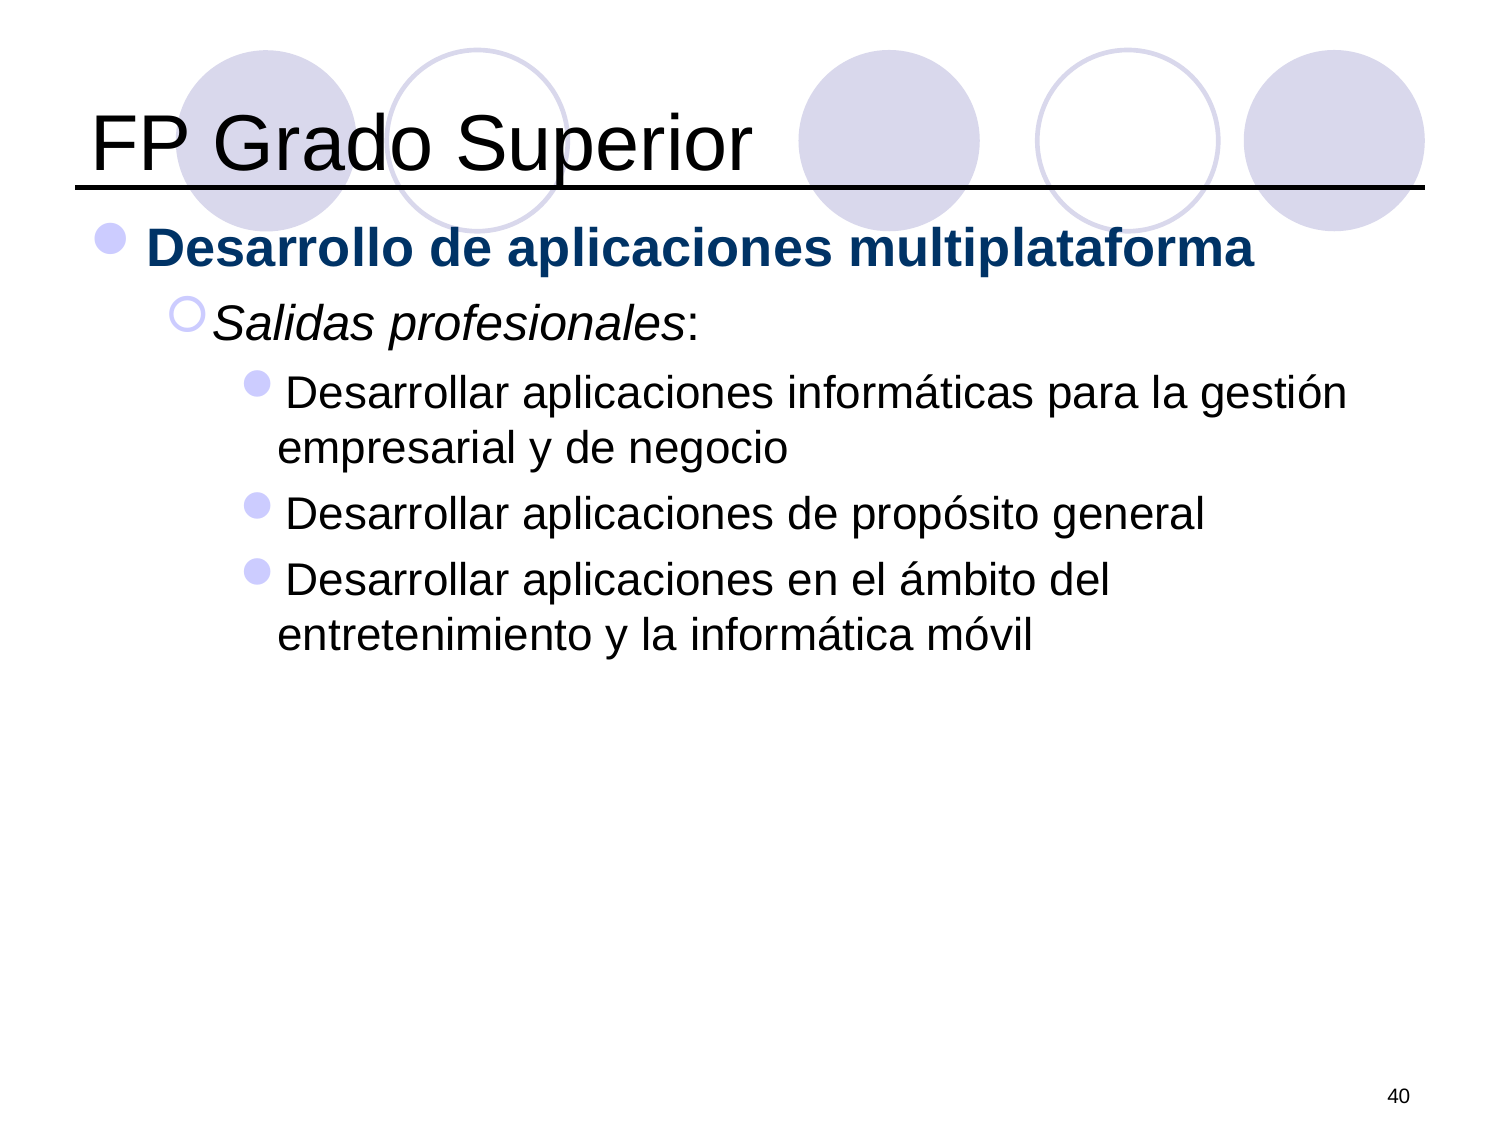

# FP Grado Superior
Desarrollo de aplicaciones multiplataforma
Salidas profesionales:
Desarrollar aplicaciones informáticas para la gestión empresarial y de negocio
Desarrollar aplicaciones de propósito general
Desarrollar aplicaciones en el ámbito del entretenimiento y la informática móvil